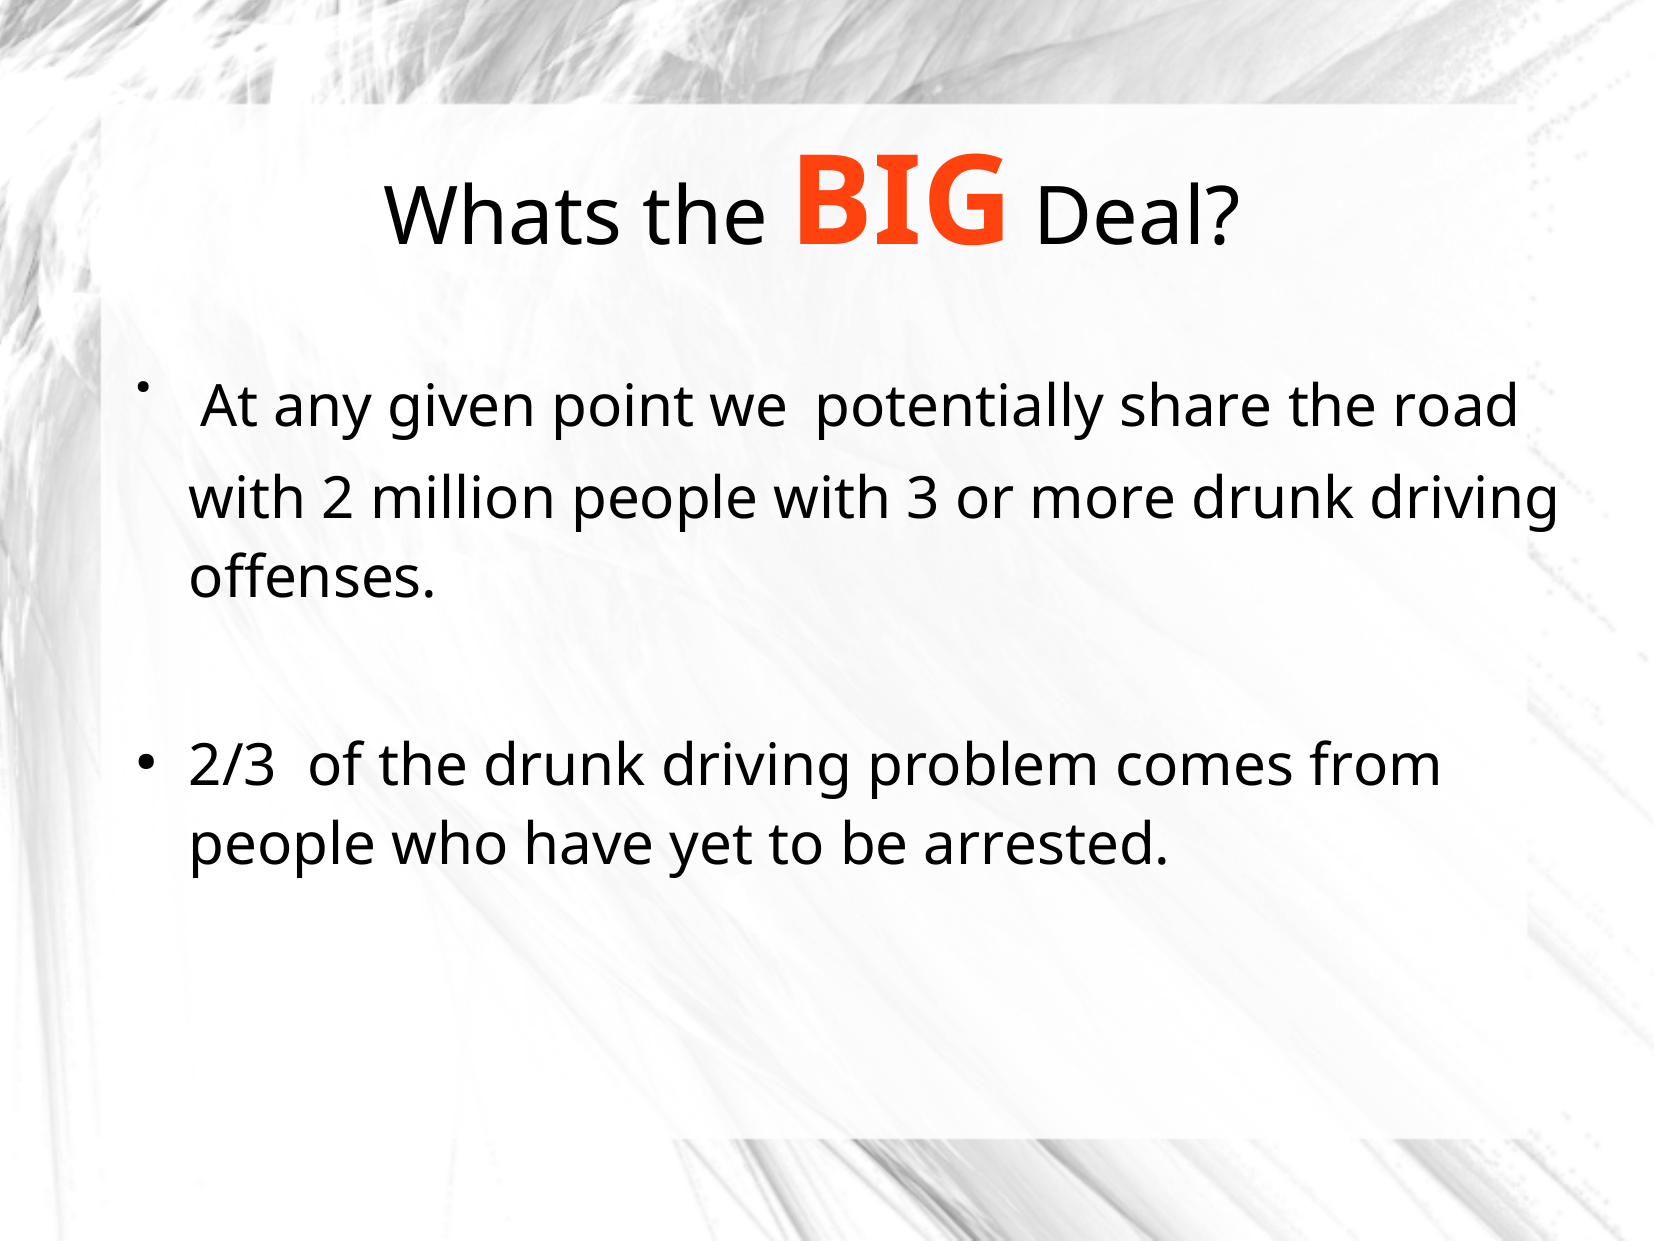

# Whats the BIG Deal?
 At any given point we potentially share the road with 2 million people with 3 or more drunk driving offenses.
2/3 of the drunk driving problem comes from people who have yet to be arrested.